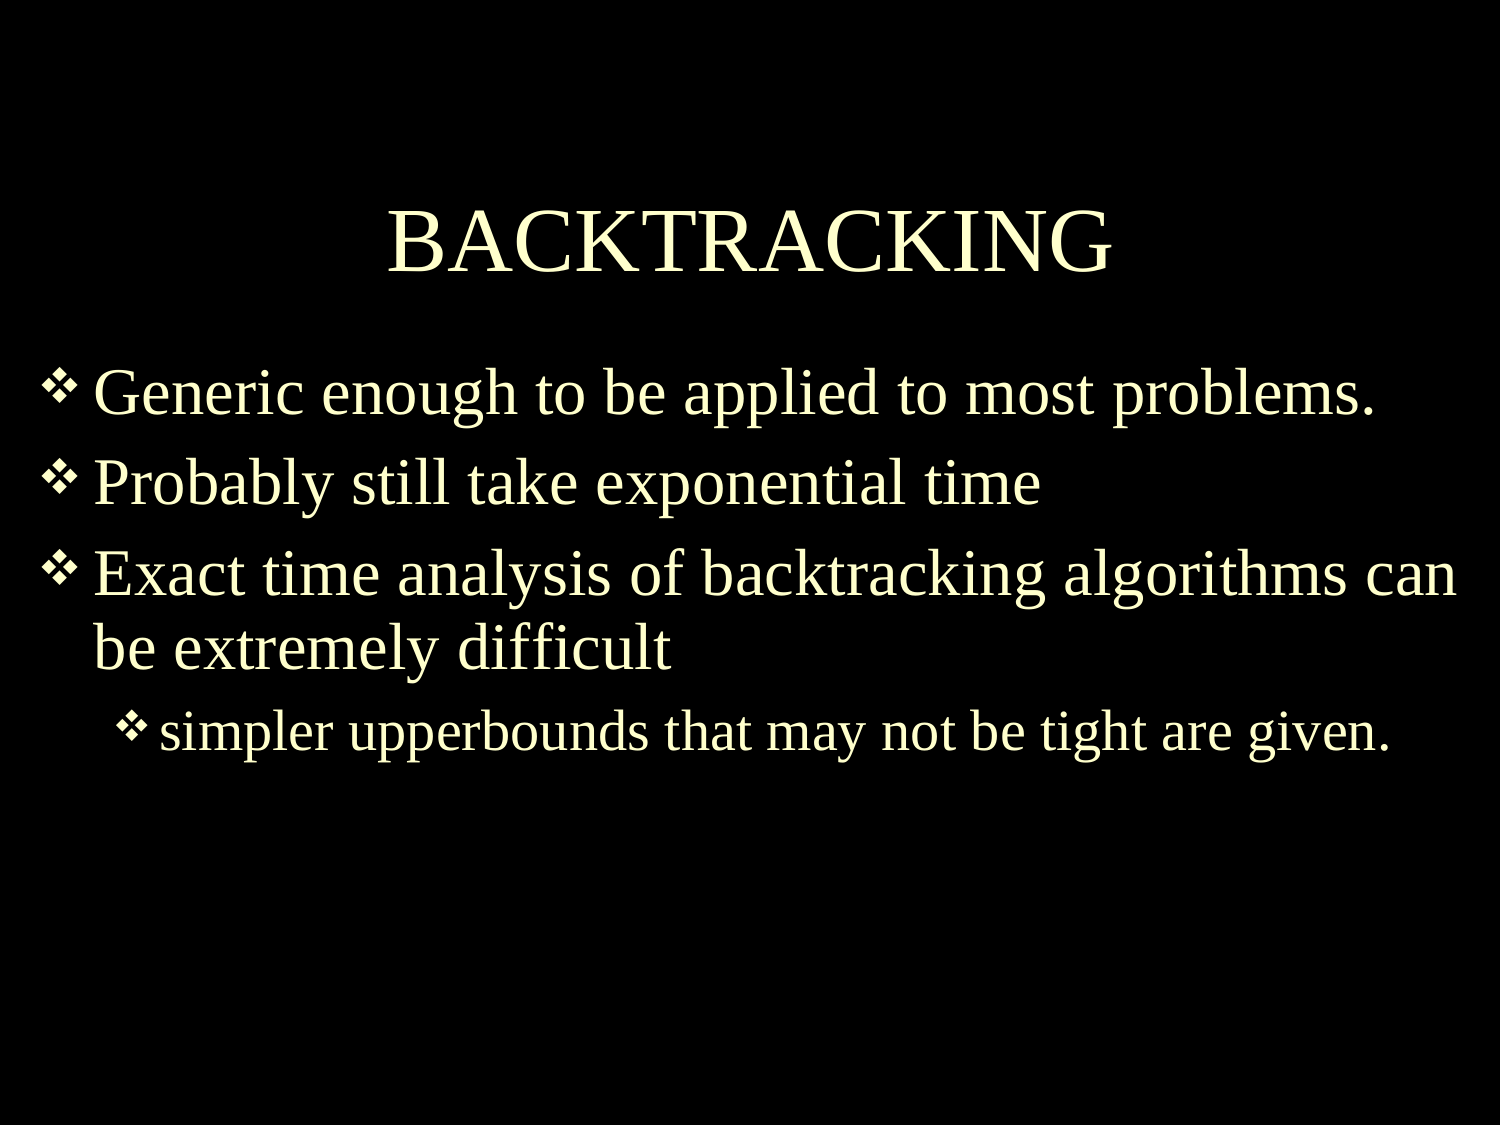

# BACKTRACKING
Generic enough to be applied to most problems.
Probably still take exponential time
Exact time analysis of backtracking algorithms can be extremely difficult
simpler upperbounds that may not be tight are given.